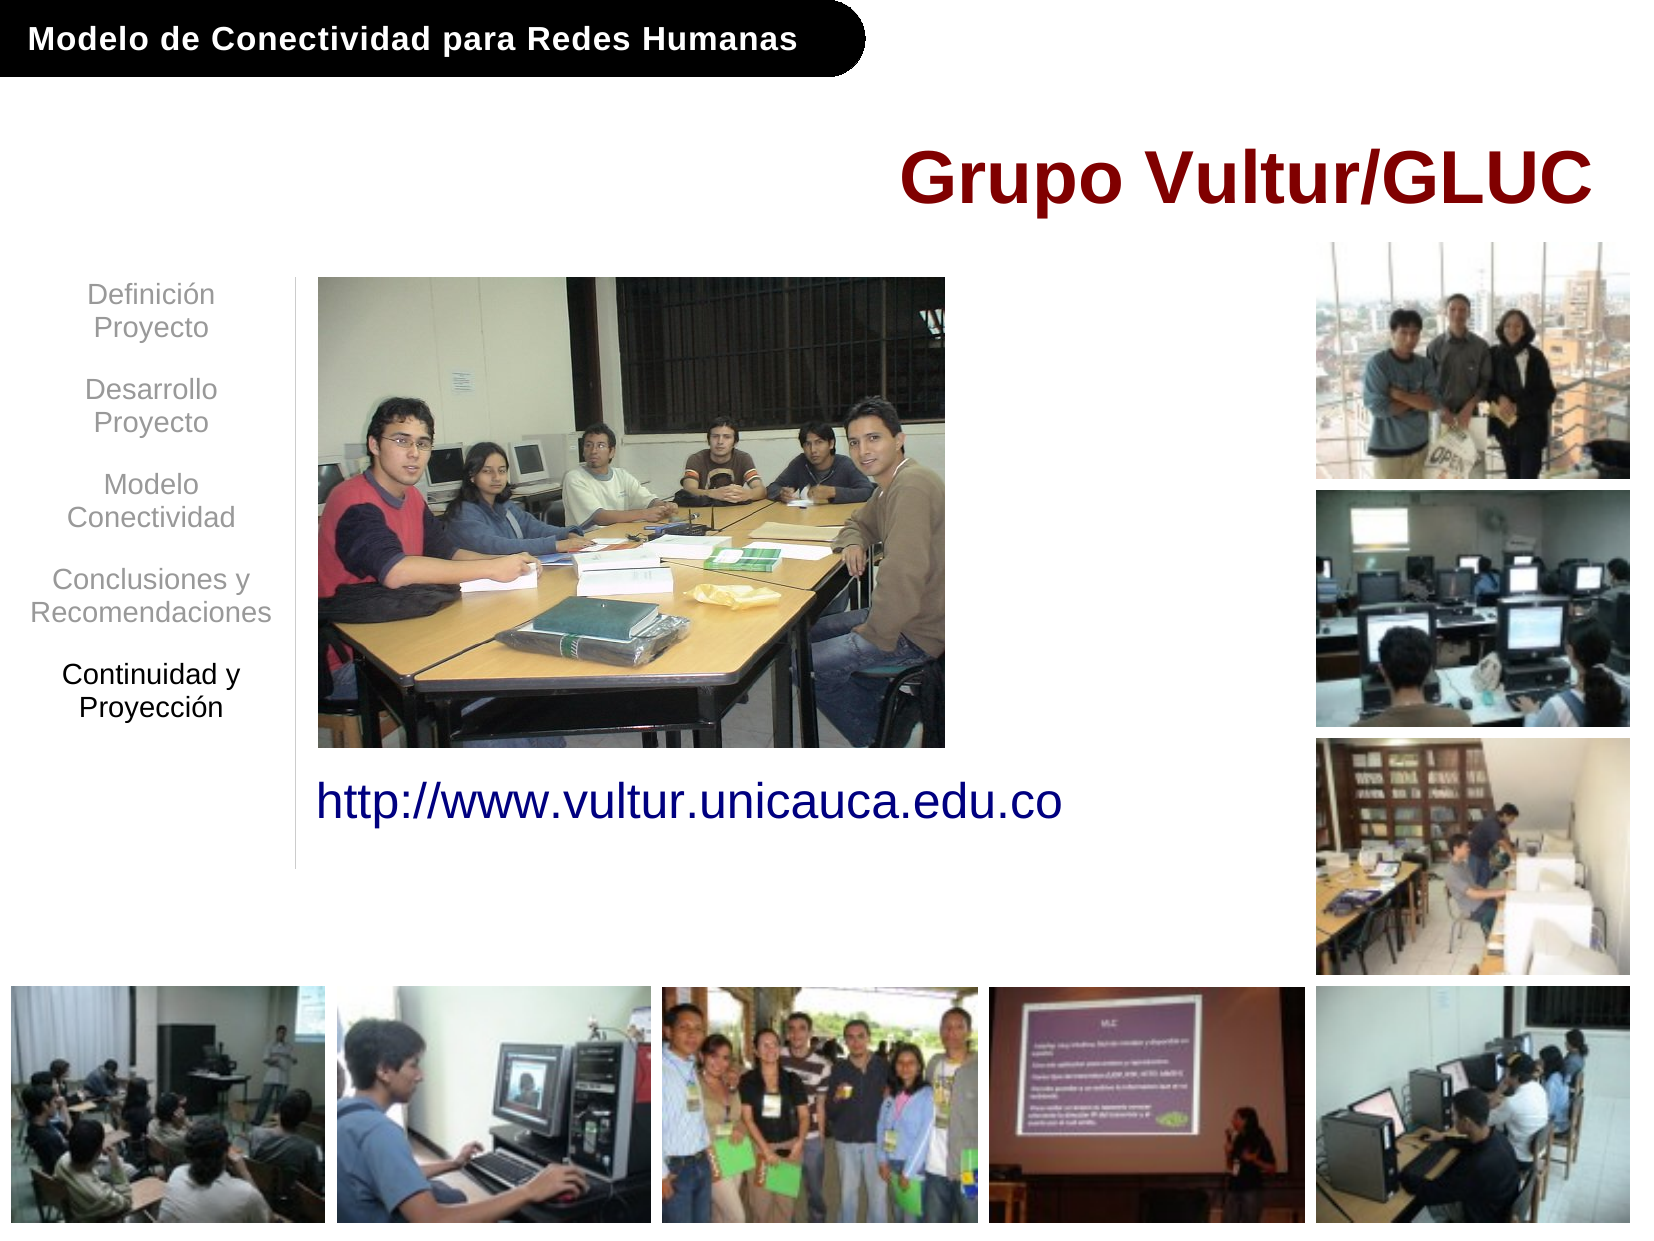

# Grupo Vultur/GLUC
Definición
Proyecto
Desarrollo
Proyecto
Modelo
Conectividad
Conclusiones y Recomendaciones
Continuidad y Proyección
http://www.vultur.unicauca.edu.co